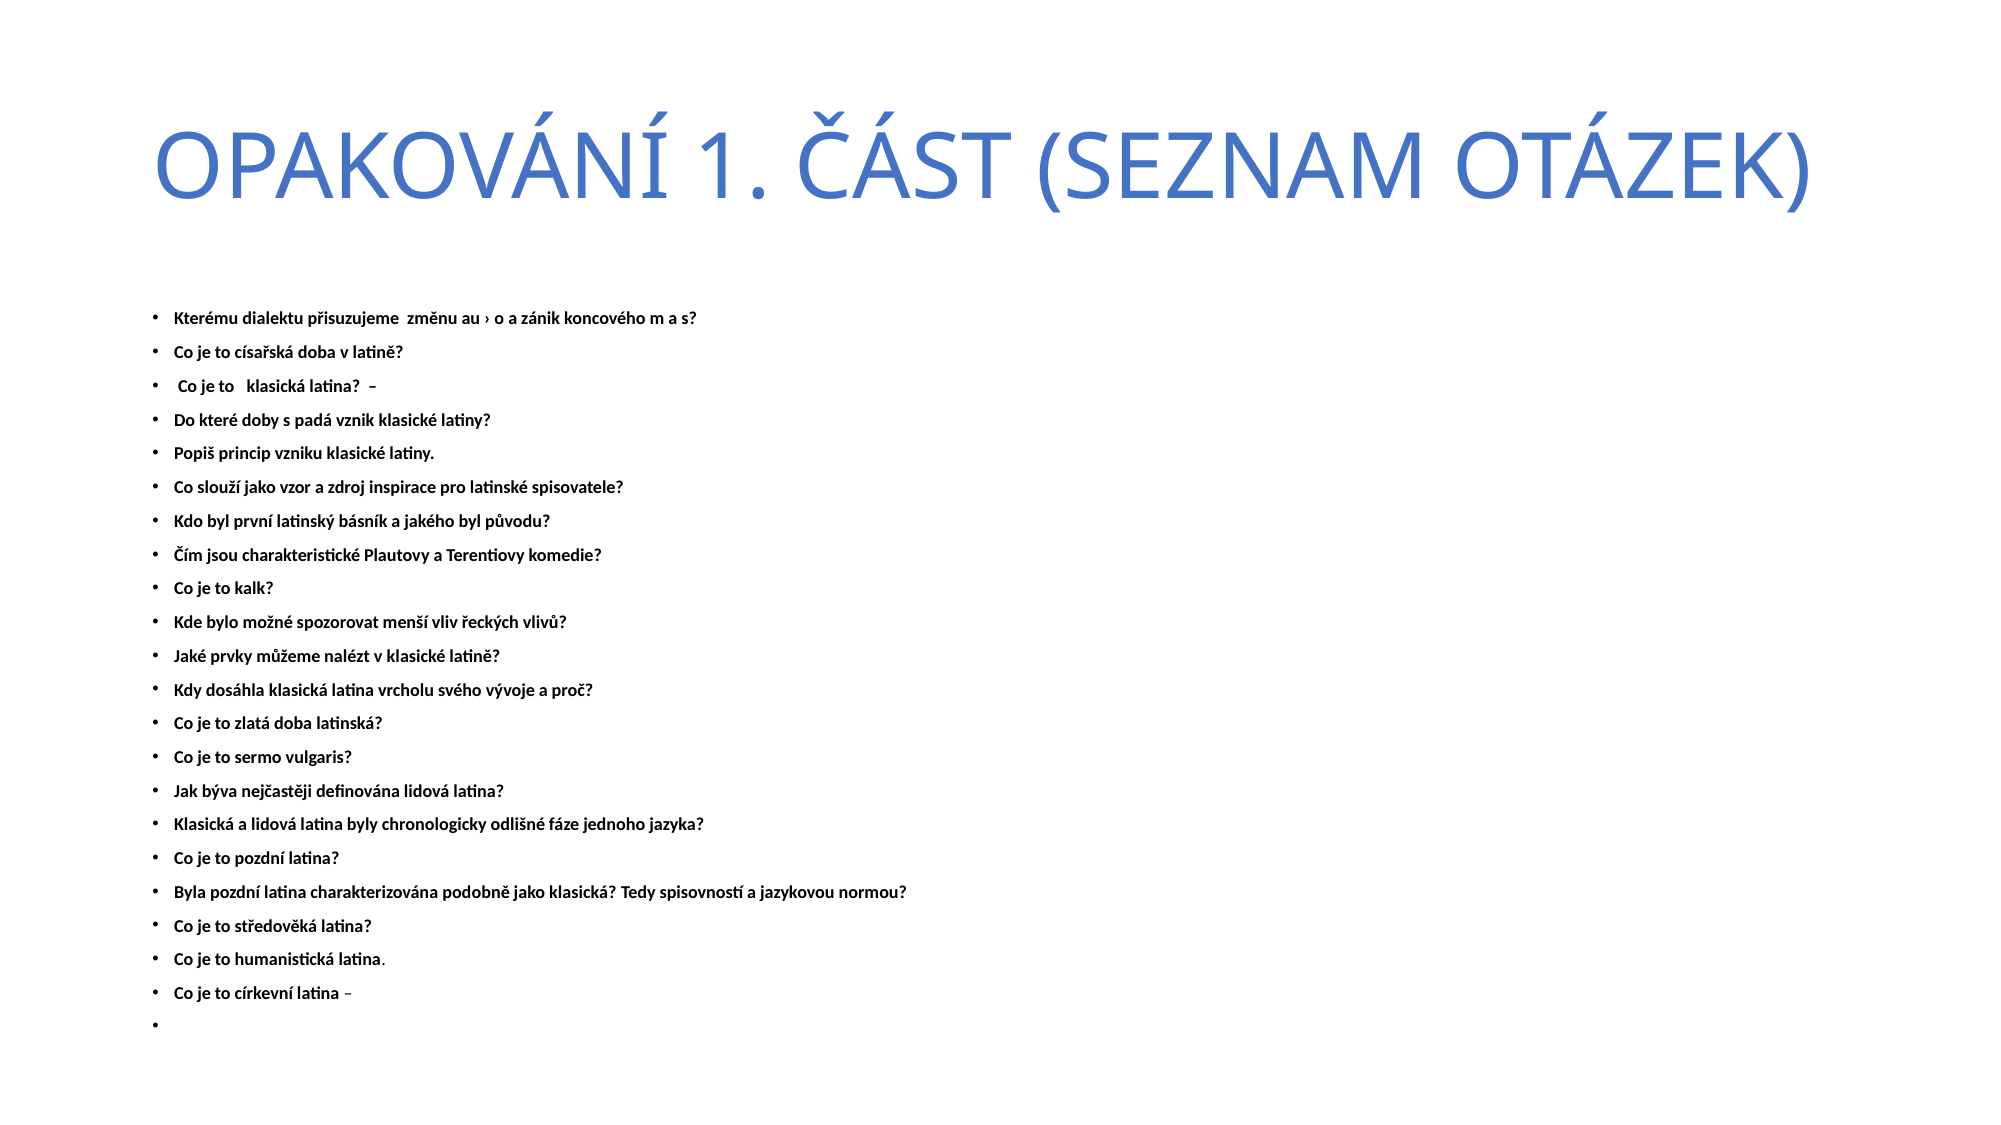

# OPAKOVÁNÍ 1. ČÁST (SEZNAM OTÁZEK)
Kterému dialektu přisuzujeme změnu au › o a zánik koncového m a s?
Co je to císařská doba v latině?
 Co je to klasická latina? –
Do které doby s padá vznik klasické latiny?
Popiš princip vzniku klasické latiny.
Co slouží jako vzor a zdroj inspirace pro latinské spisovatele?
Kdo byl první latinský básník a jakého byl původu?
Čím jsou charakteristické Plautovy a Terentiovy komedie?
Co je to kalk?
Kde bylo možné spozorovat menší vliv řeckých vlivů?
Jaké prvky můžeme nalézt v klasické latině?
Kdy dosáhla klasická latina vrcholu svého vývoje a proč?
Co je to zlatá doba latinská?
Co je to sermo vulgaris?
Jak býva nejčastěji definována lidová latina?
Klasická a lidová latina byly chronologicky odlišné fáze jednoho jazyka?
Co je to pozdní latina?
Byla pozdní latina charakterizována podobně jako klasická? Tedy spisovností a jazykovou normou?
Co je to středověká latina?
Co je to humanistická latina.
Co je to církevní latina –